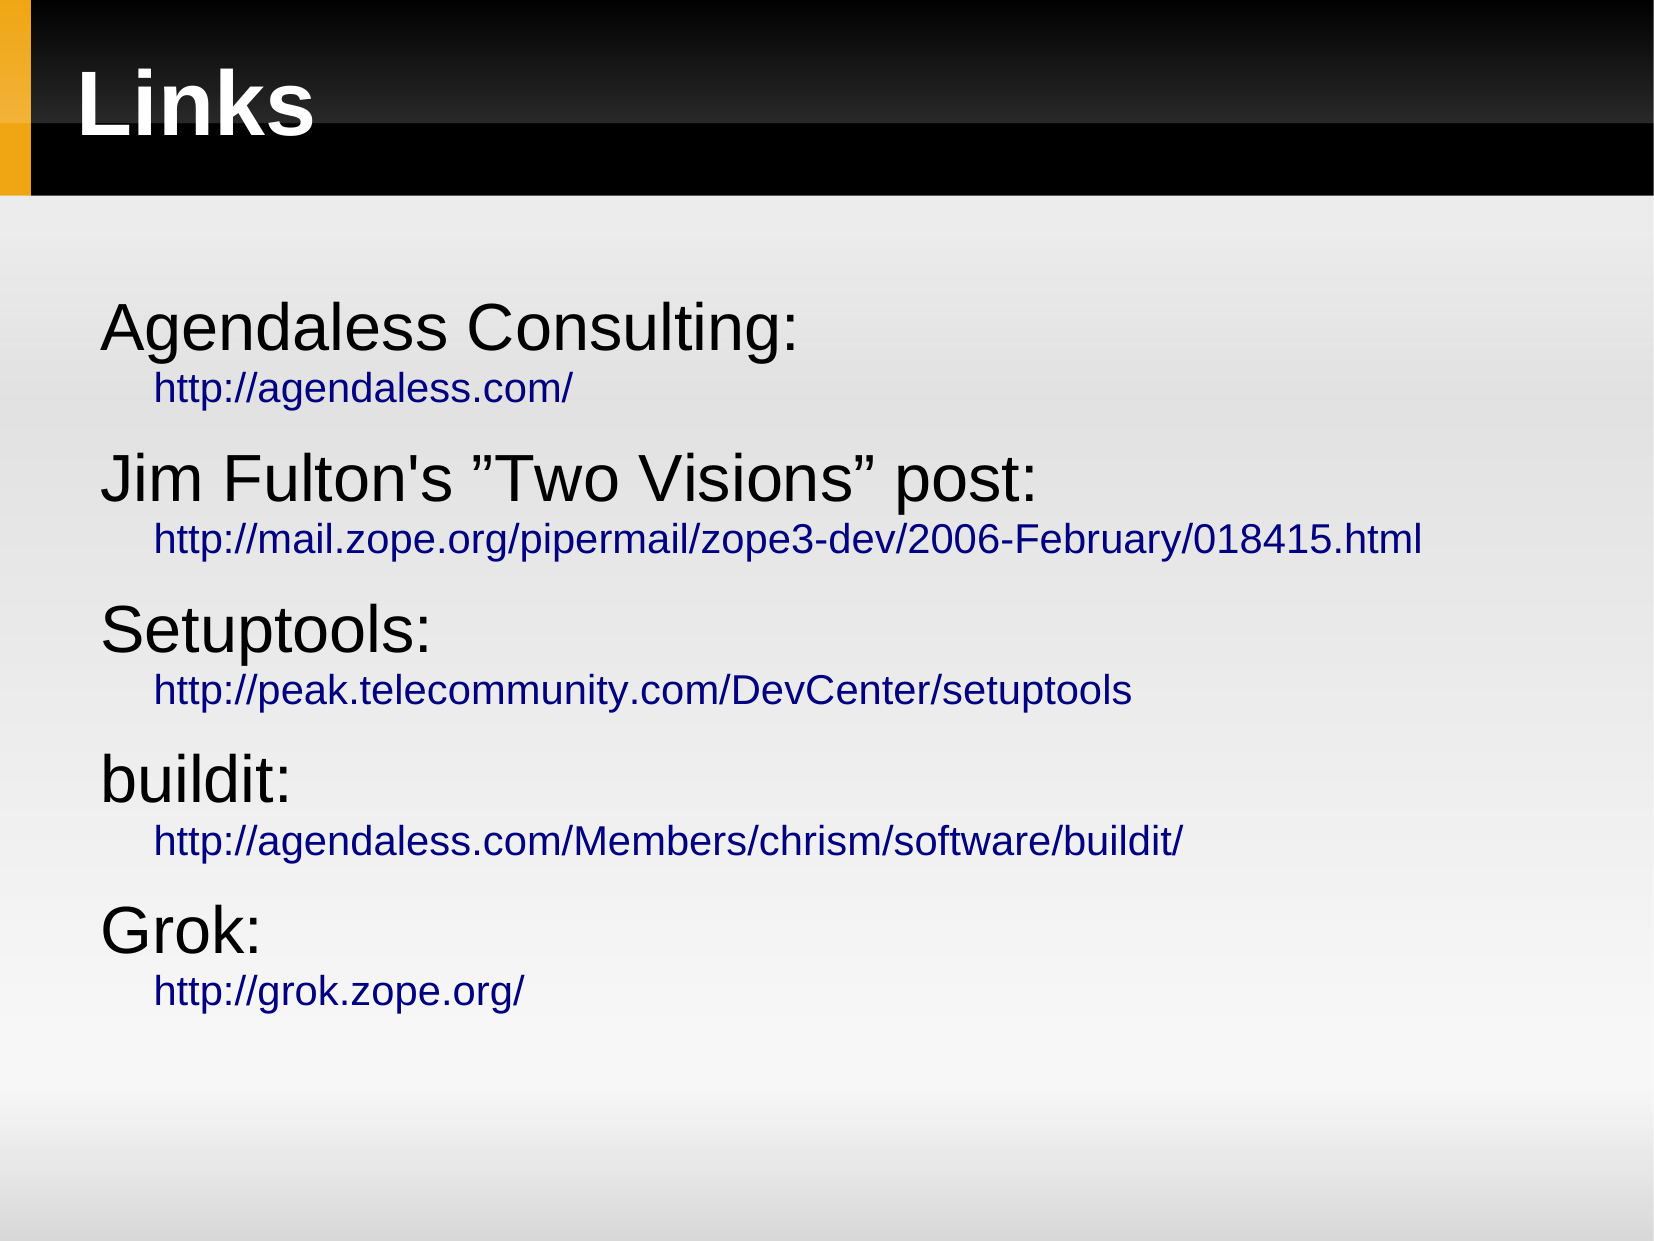

# Links
Agendaless Consulting:
http://agendaless.com/
Jim Fulton's ”Two Visions” post:
http://mail.zope.org/pipermail/zope3-dev/2006-February/018415.html
Setuptools:
http://peak.telecommunity.com/DevCenter/setuptools
buildit:
http://agendaless.com/Members/chrism/software/buildit/
Grok:
http://grok.zope.org/